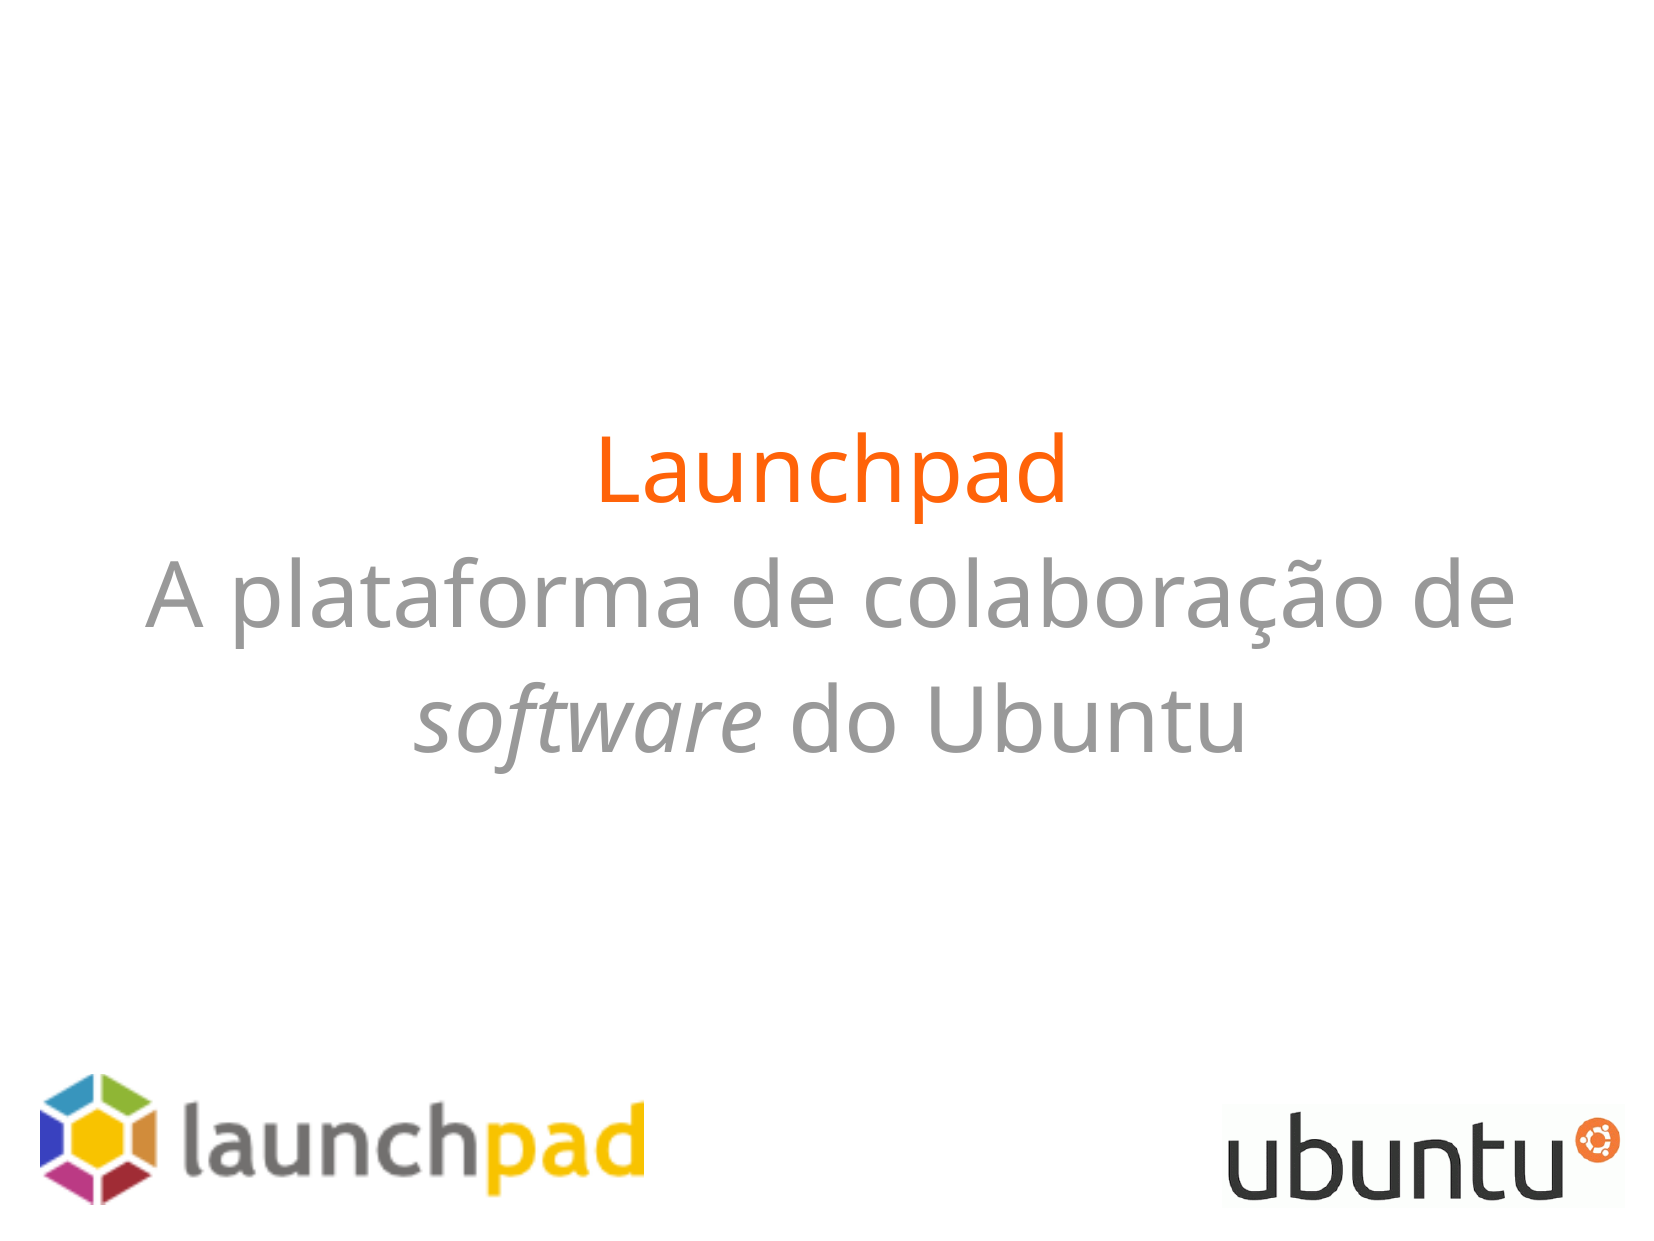

# Launchpad A plataforma de colaboração de software do Ubuntu